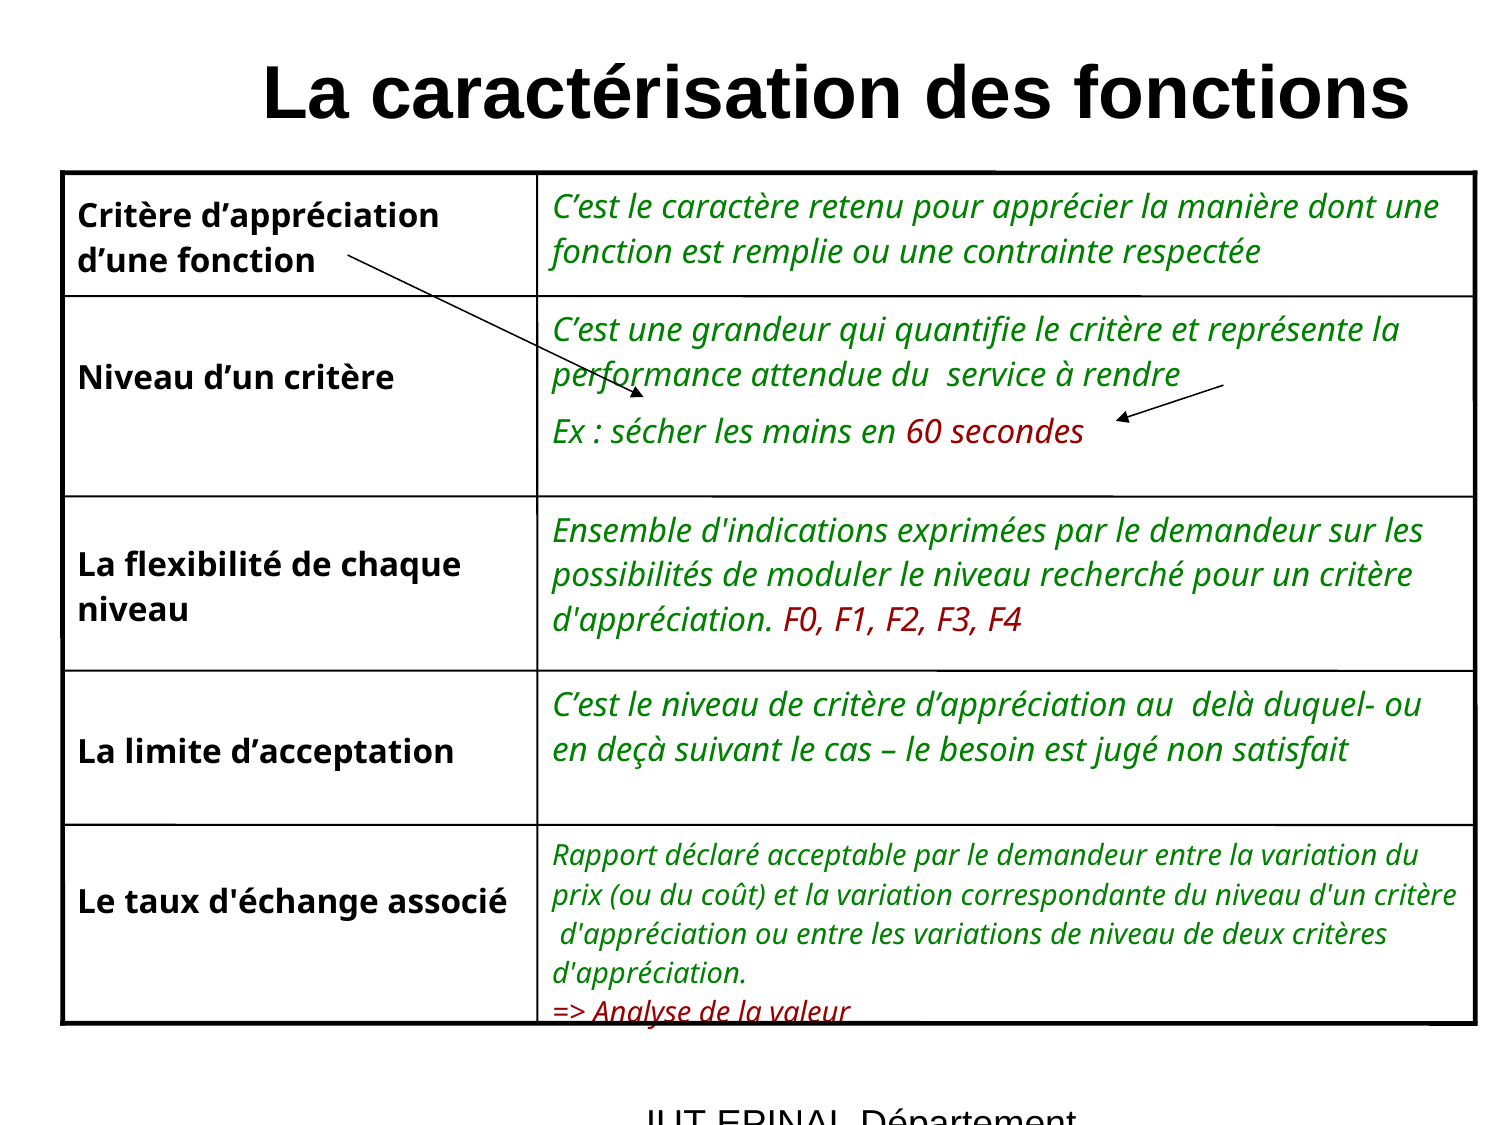

# La caractérisation des fonctions
Critère d’appréciation d’une fonction
C’est le caractère retenu pour apprécier la manière dont une fonction est remplie ou une contrainte respectée
Niveau d’un critère
C’est une grandeur qui quantifie le critère et représente la performance attendue du service à rendre
Ex : sécher les mains en 60 secondes
La flexibilité de chaque niveau
Ensemble d'indications exprimées par le demandeur sur les possibilités de moduler le niveau recherché pour un critère d'appréciation. F0, F1, F2, F3, F4
La limite d’acceptation
C’est le niveau de critère d’appréciation au delà duquel- ou en deçà suivant le cas – le besoin est jugé non satisfait
Le taux d'échange associé
Rapport déclaré acceptable par le demandeur entre la variation du prix (ou du coût) et la variation correspondante du niveau d'un critère d'appréciation ou entre les variations de niveau de deux critères d'appréciation.
=> Analyse de la valeur